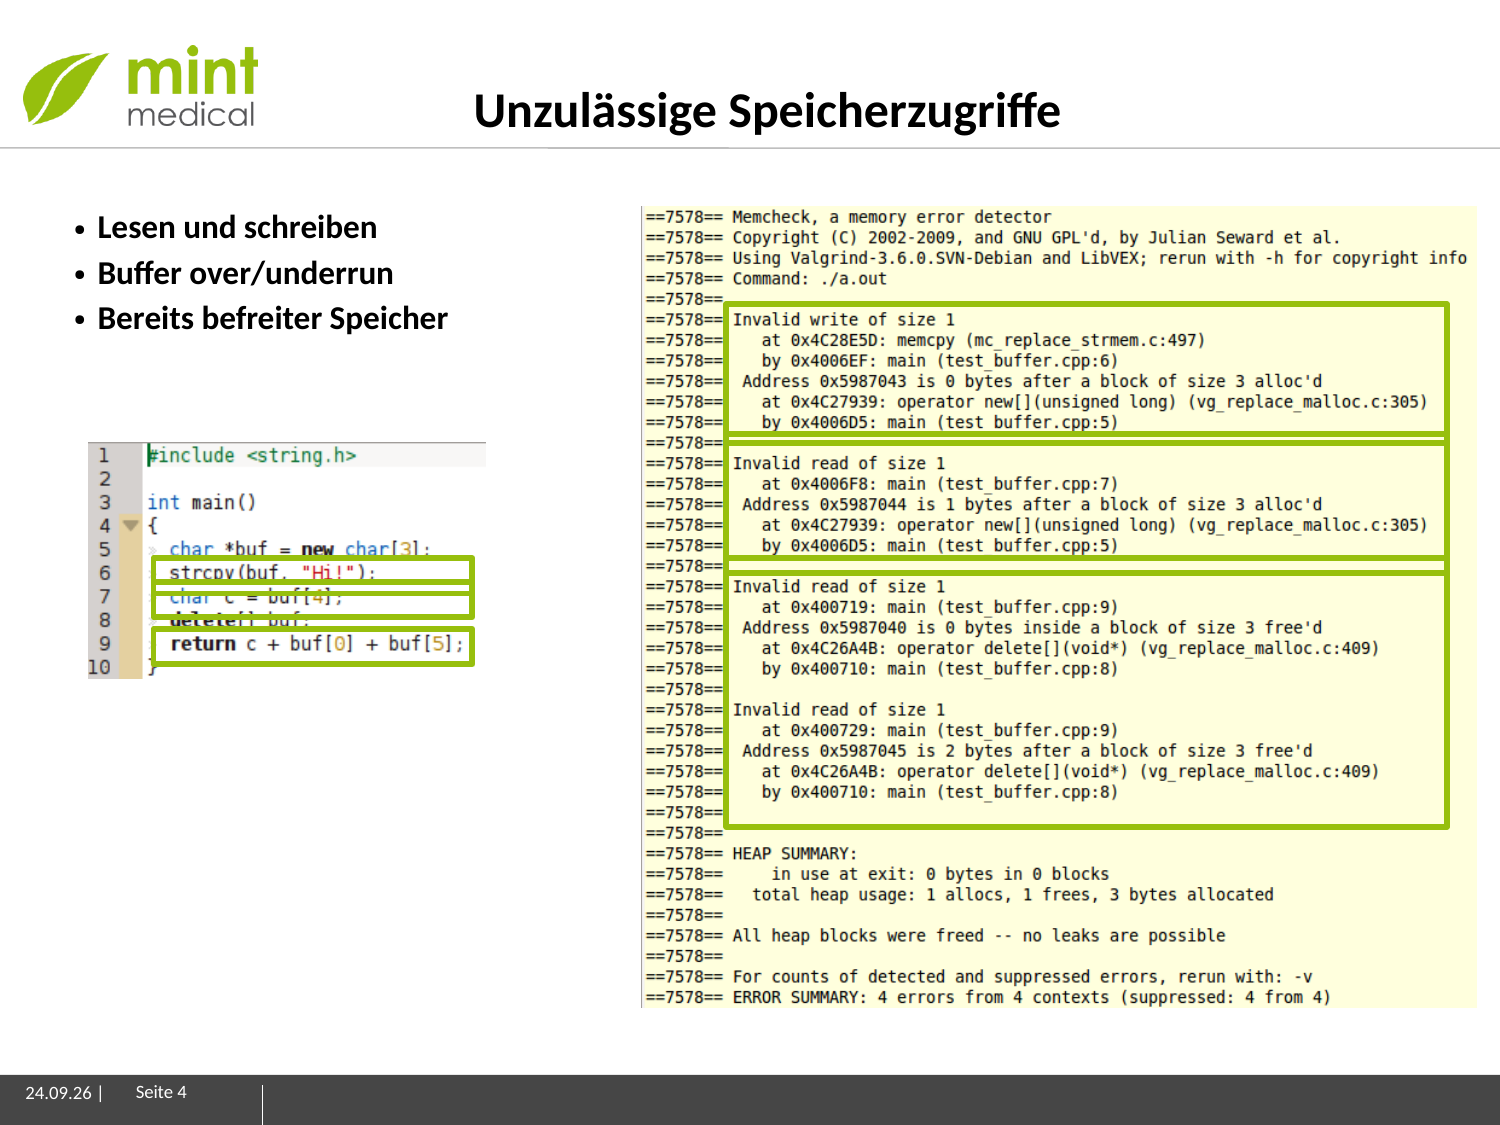

# Unzulässige Speicherzugriffe
Lesen und schreiben
Buffer over/underrun
Bereits befreiter Speicher